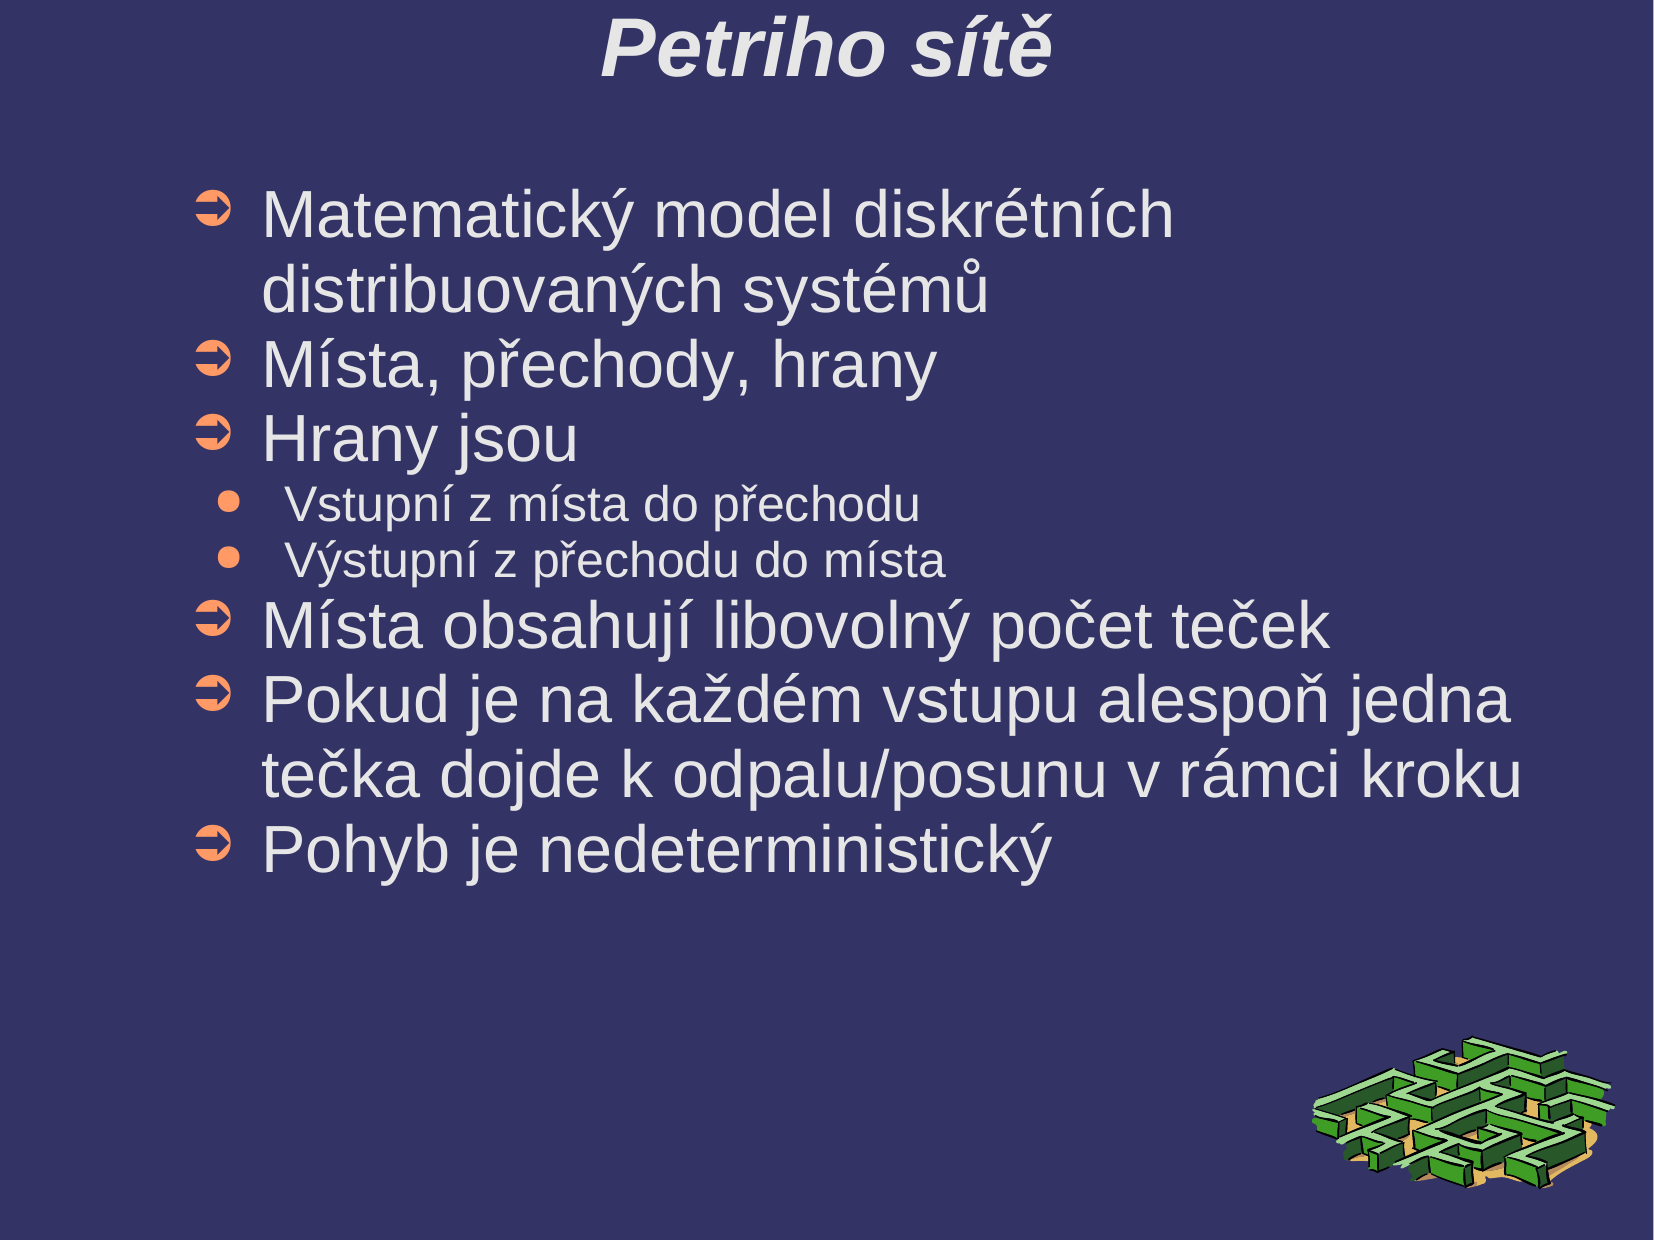

# Petriho sítě
Matematický model diskrétních distribuovaných systémů
Místa, přechody, hrany
Hrany jsou
Vstupní z místa do přechodu
Výstupní z přechodu do místa
Místa obsahují libovolný počet teček
Pokud je na každém vstupu alespoň jedna tečka dojde k odpalu/posunu v rámci kroku
Pohyb je nedeterministický